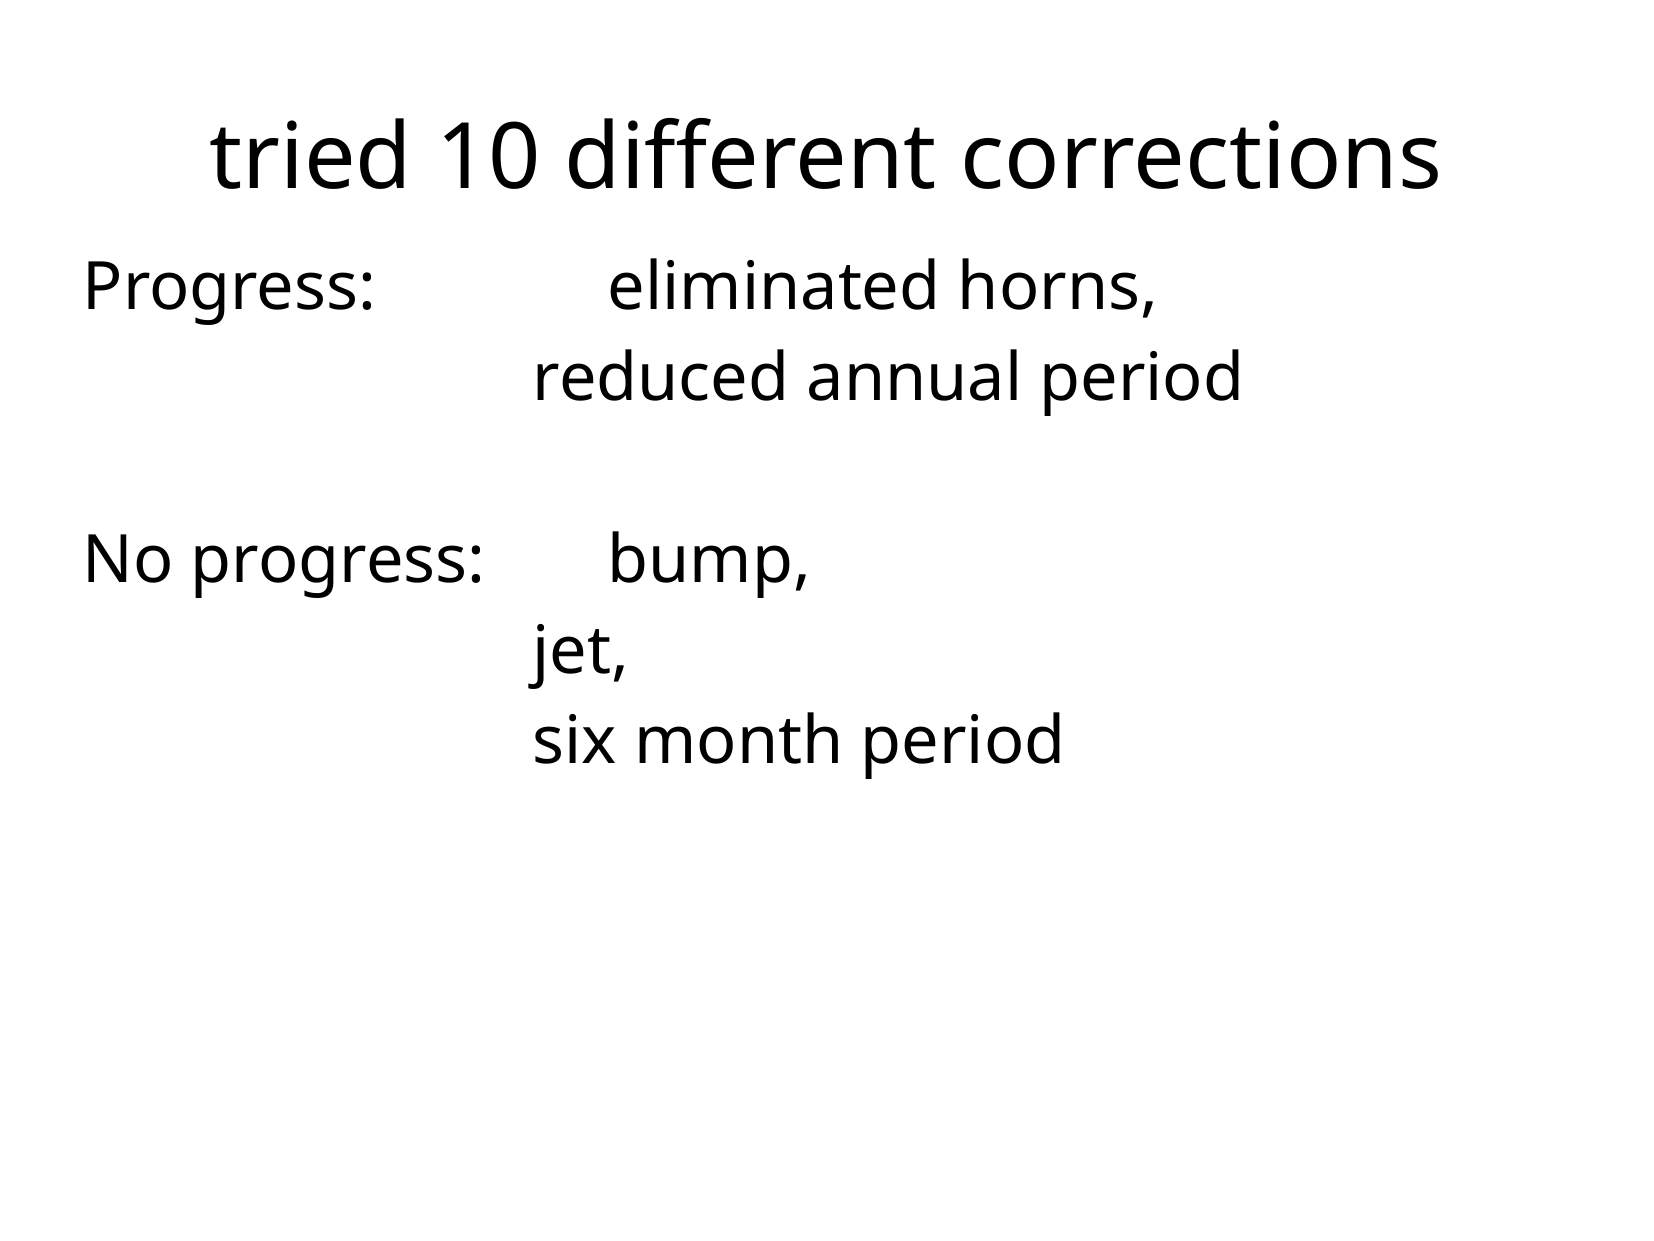

# tried 10 different corrections
Progress: 			eliminated horns,
						reduced annual period
No progress:		bump,
						jet,
						six month period